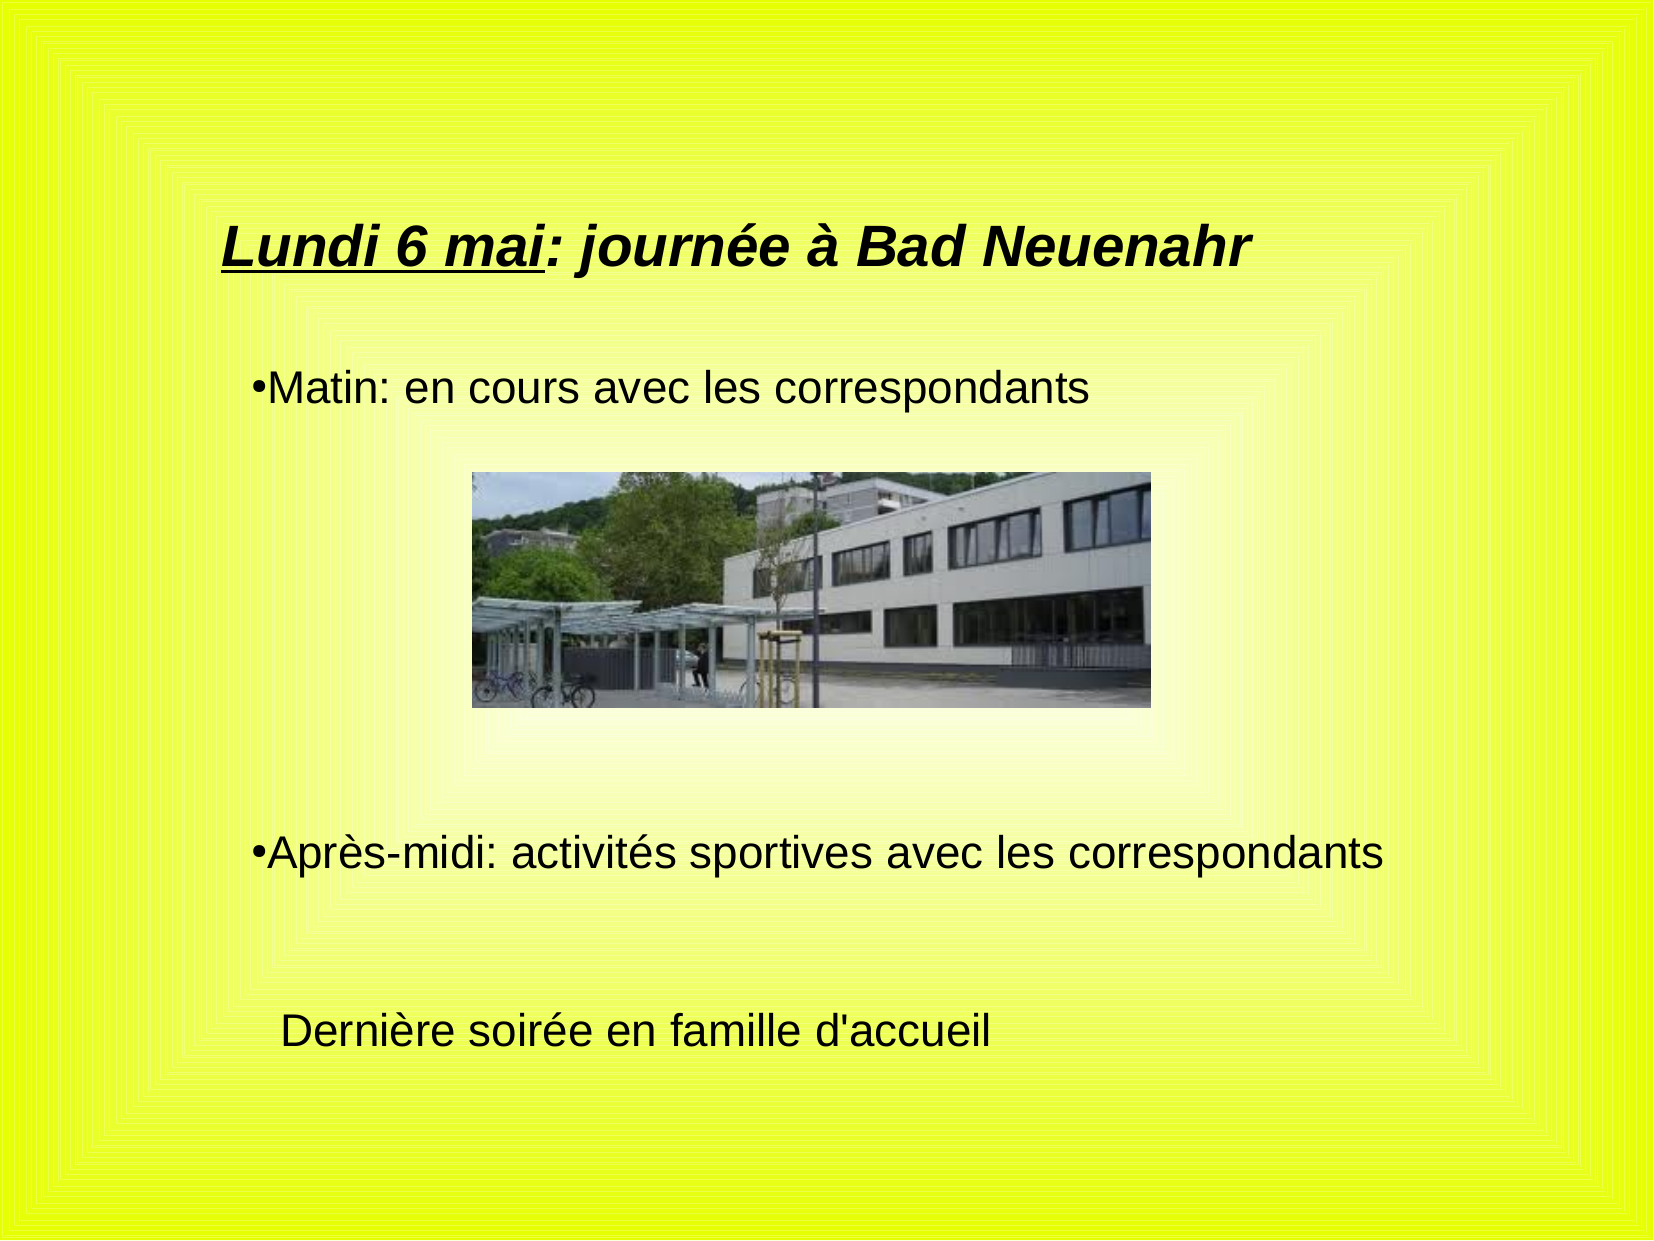

Lundi 6 mai: journée à Bad Neuenahr
Matin: en cours avec les correspondants
Après-midi: activités sportives avec les correspondants
Dernière soirée en famille d'accueil